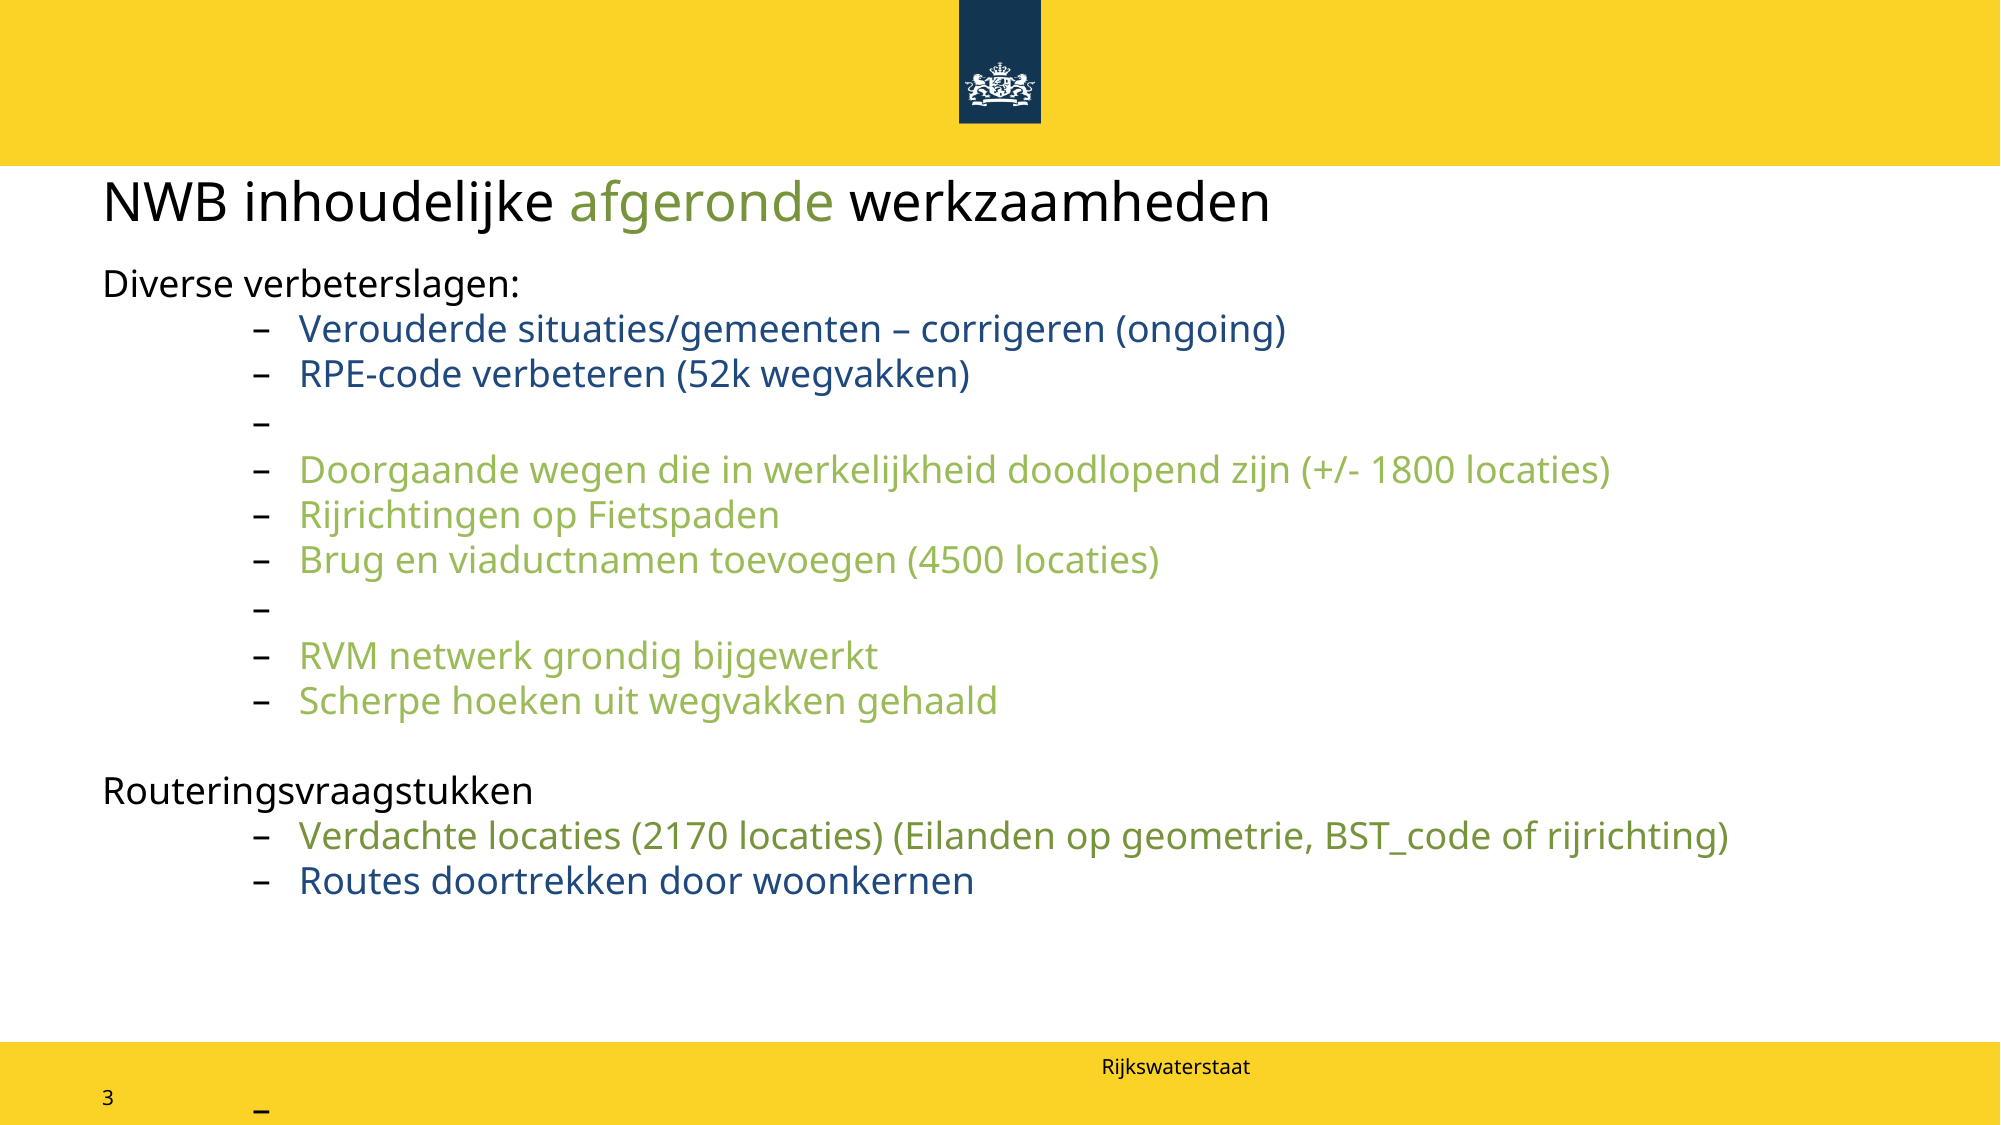

# NWB inhoudelijke afgeronde werkzaamheden
Diverse verbeterslagen:
Verouderde situaties/gemeenten – corrigeren (ongoing)
RPE-code verbeteren (52k wegvakken)
Doorgaande wegen die in werkelijkheid doodlopend zijn (+/- 1800 locaties)
Rijrichtingen op Fietspaden
Brug en viaductnamen toevoegen (4500 locaties)
RVM netwerk grondig bijgewerkt
Scherpe hoeken uit wegvakken gehaald
Routeringsvraagstukken
Verdachte locaties (2170 locaties) (Eilanden op geometrie, BST_code of rijrichting)
Routes doortrekken door woonkernen